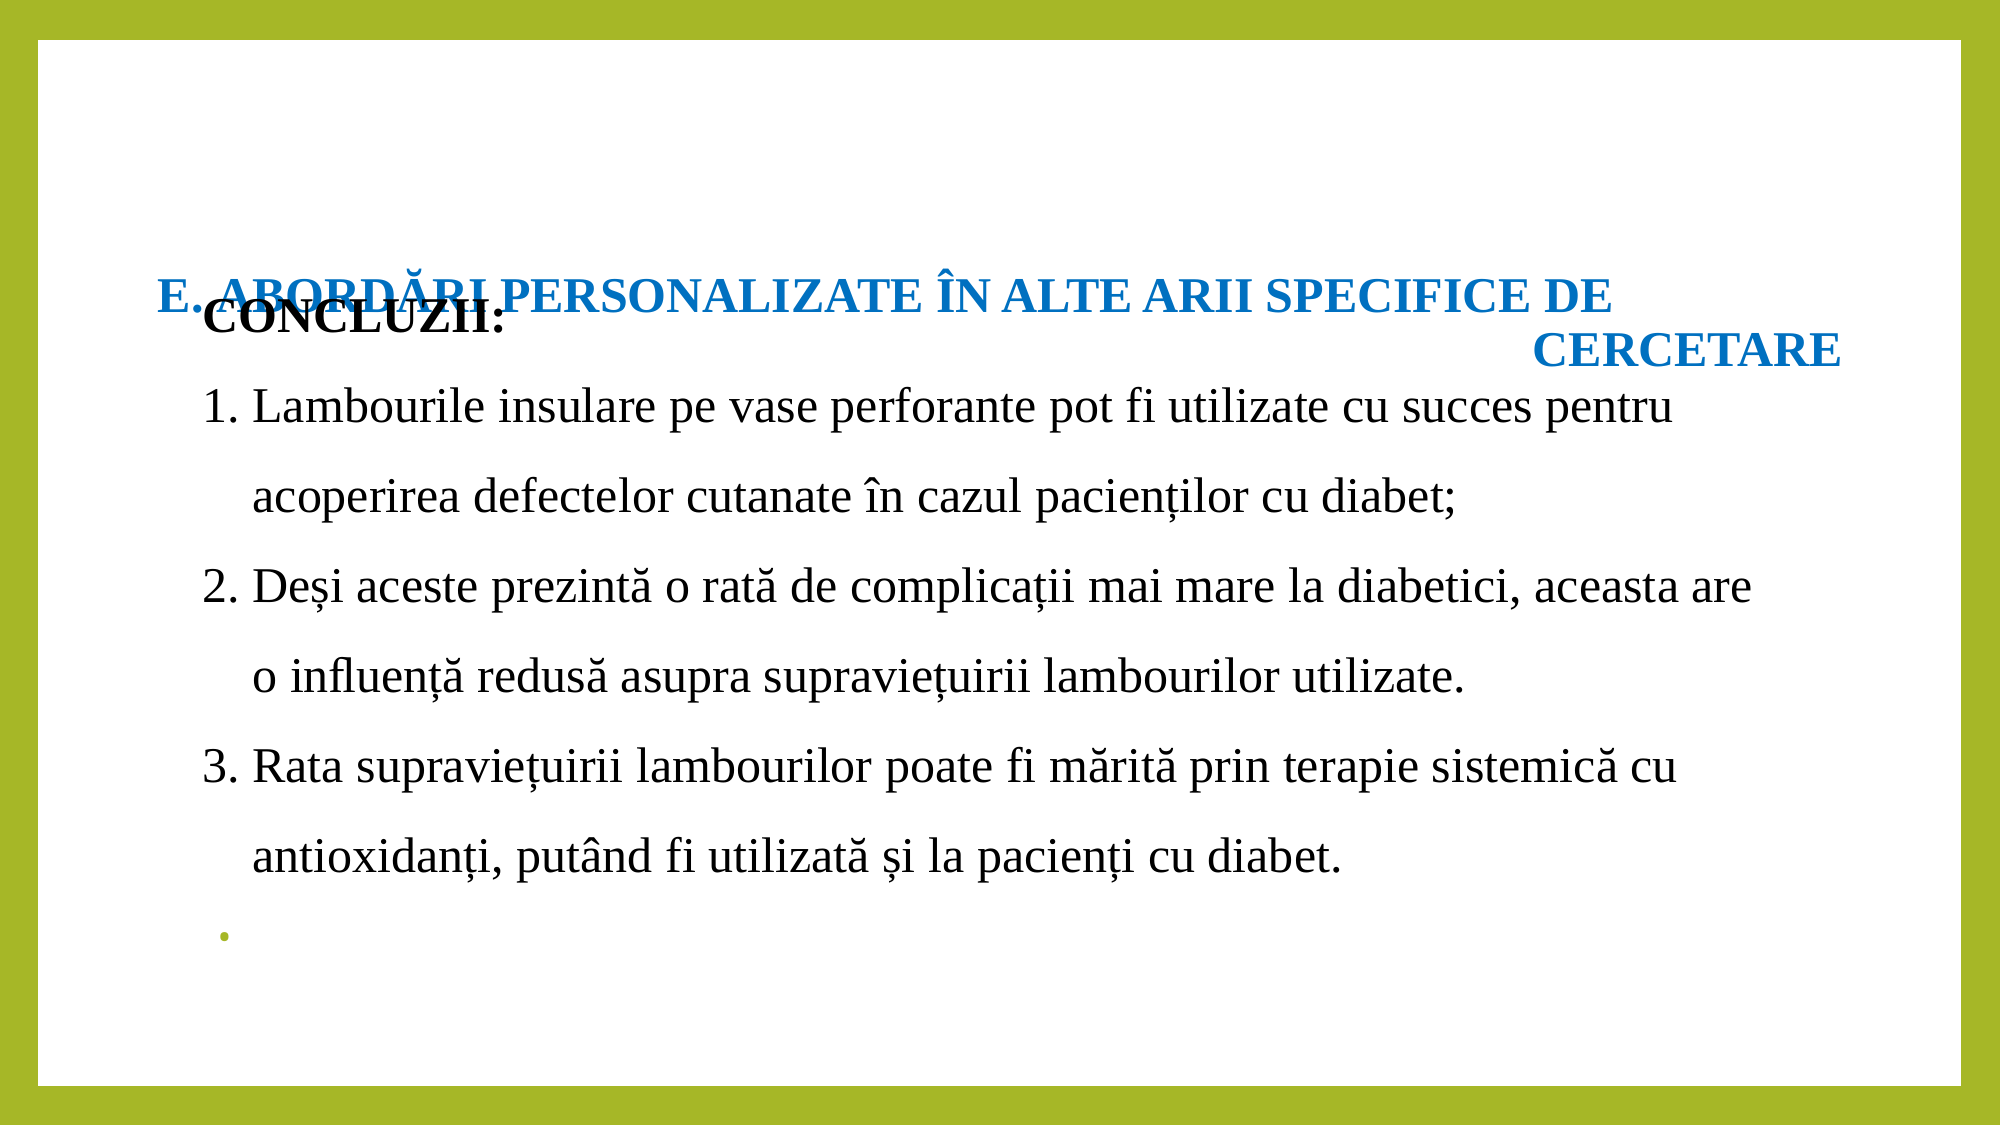

# E. ABORDĂRI PERSONALIZATE ÎN ALTE ARII SPECIFICE DE CERCETARE
CONCLUZII:
1. Lambourile insulare pe vase perforante pot fi utilizate cu succes pentru
 acoperirea defectelor cutanate în cazul pacienților cu diabet;
2. Deși aceste prezintă o rată de complicații mai mare la diabetici, aceasta are
 o inﬂuență redusă asupra supraviețuirii lambourilor utilizate.
3. Rata supraviețuirii lambourilor poate fi mărită prin terapie sistemică cu
 antioxidanți, putând fi utilizată și la pacienți cu diabet.